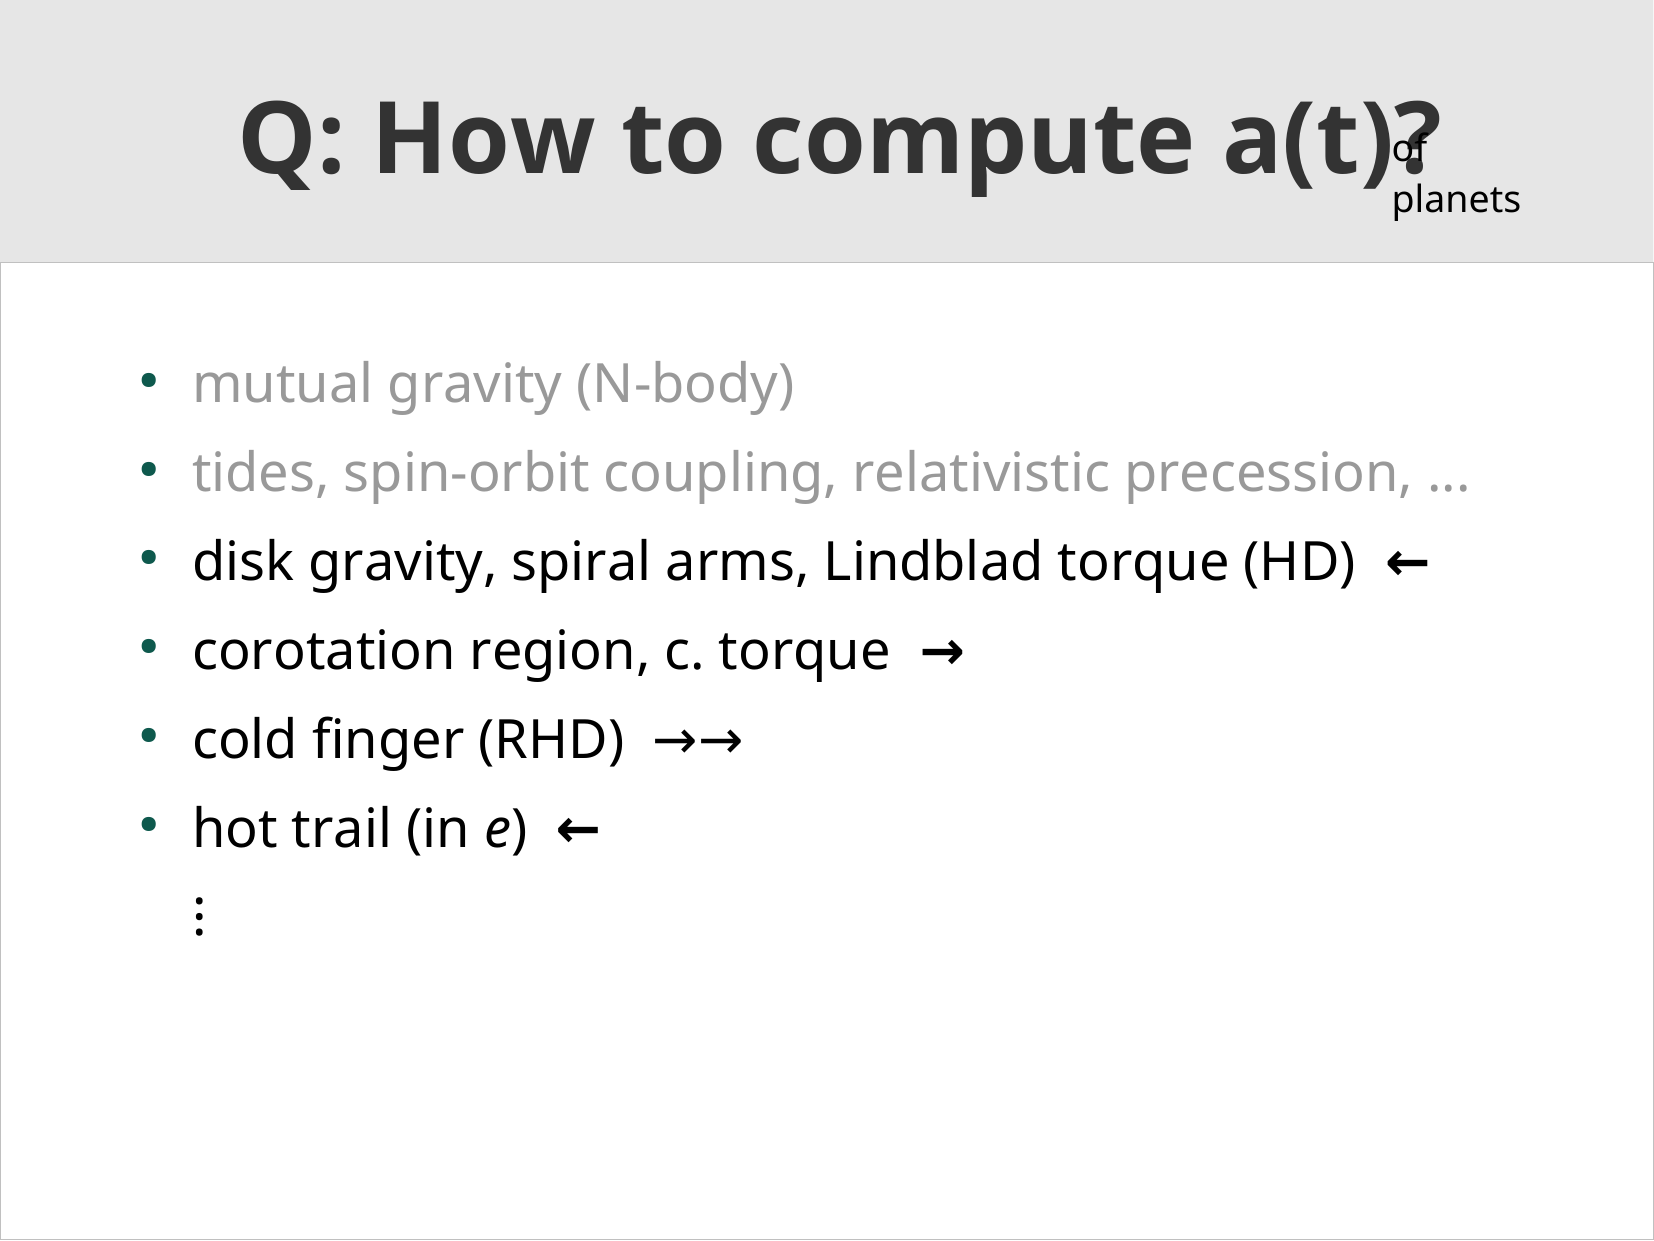

# Q: How to compute a(t)?
of planets
mutual gravity (N-body)
tides, spin-orbit coupling, relativistic precession, ...
disk gravity, spiral arms, Lindblad torque (HD) ←
corotation region, c. torque →
cold finger (RHD) →→
hot trail (in e) ←
⁝